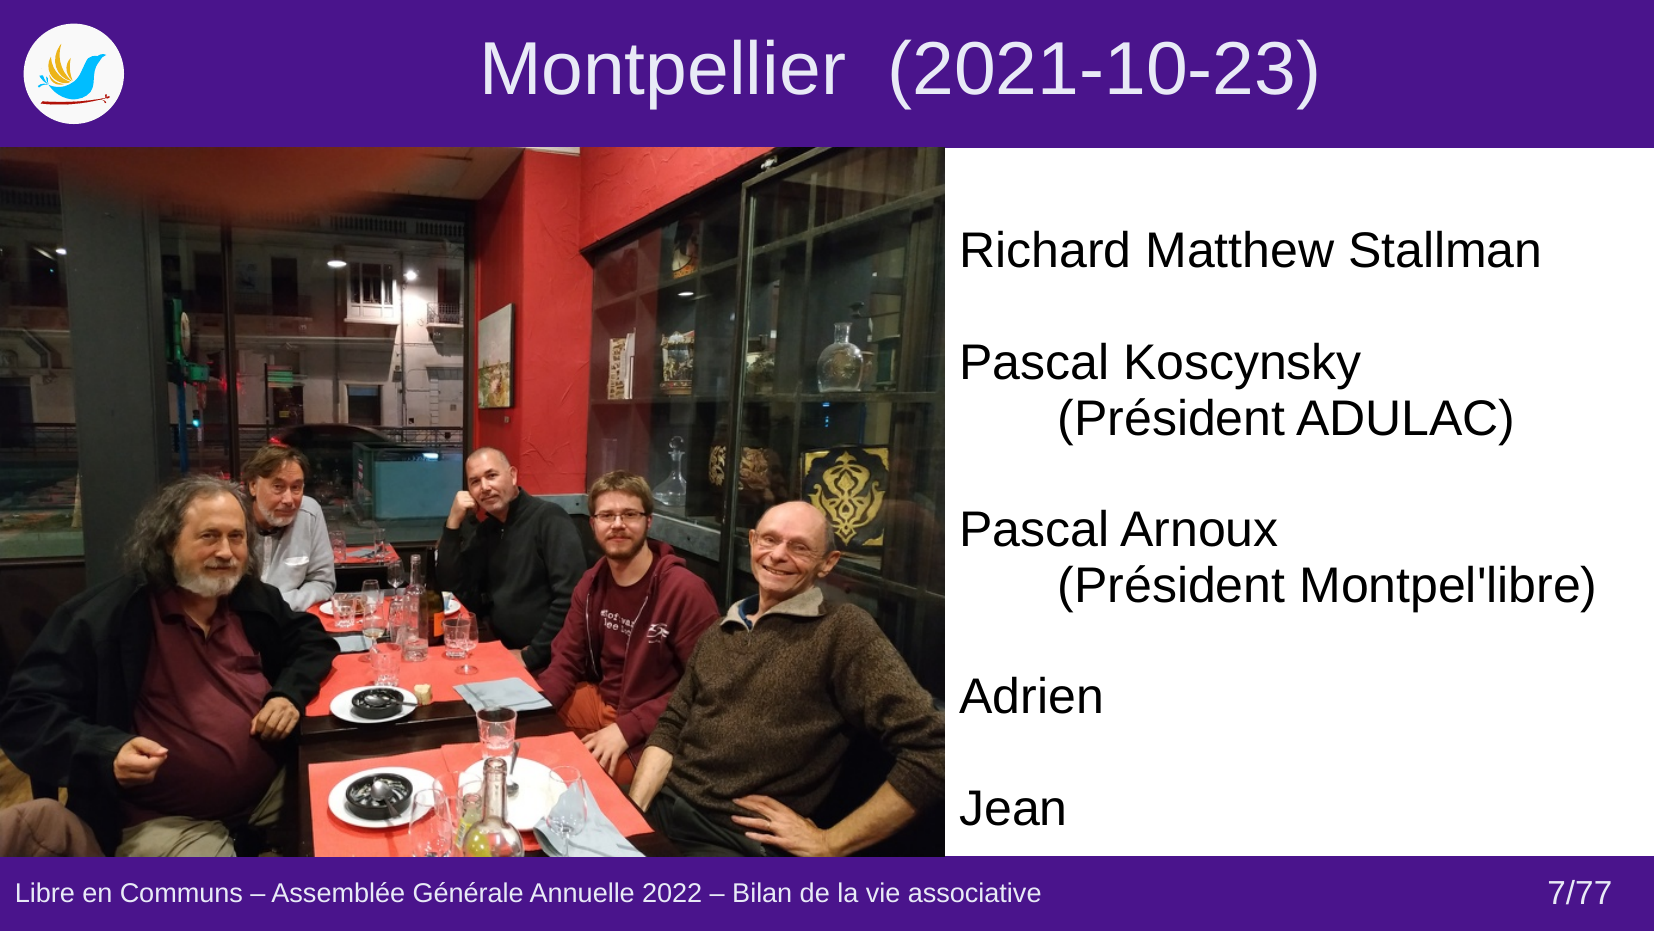

Montpellier (2021-10-23)
Richard Matthew Stallman
Pascal Koscynsky
 (Président ADULAC)
Pascal Arnoux
 (Président Montpel'libre)
Adrien
Jean
Libre en Communs – Assemblée Générale Annuelle 2022 – Bilan de la vie associative